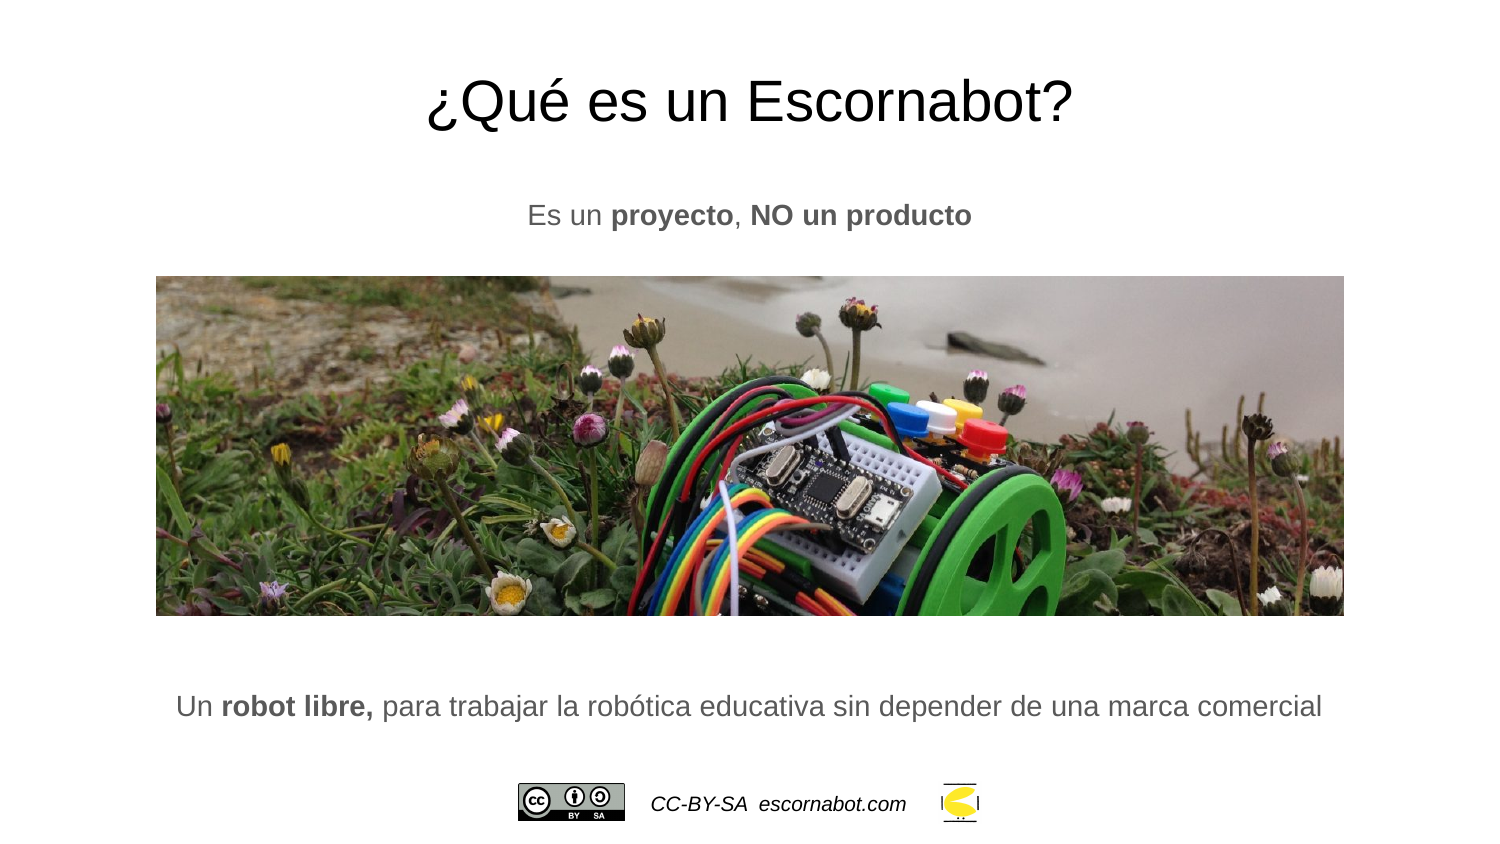

# ¿Qué es un Escornabot?
Es un proyecto, NO un producto
Un robot libre, para trabajar la robótica educativa sin depender de una marca comercial
CC-BY-SA escornabot.com